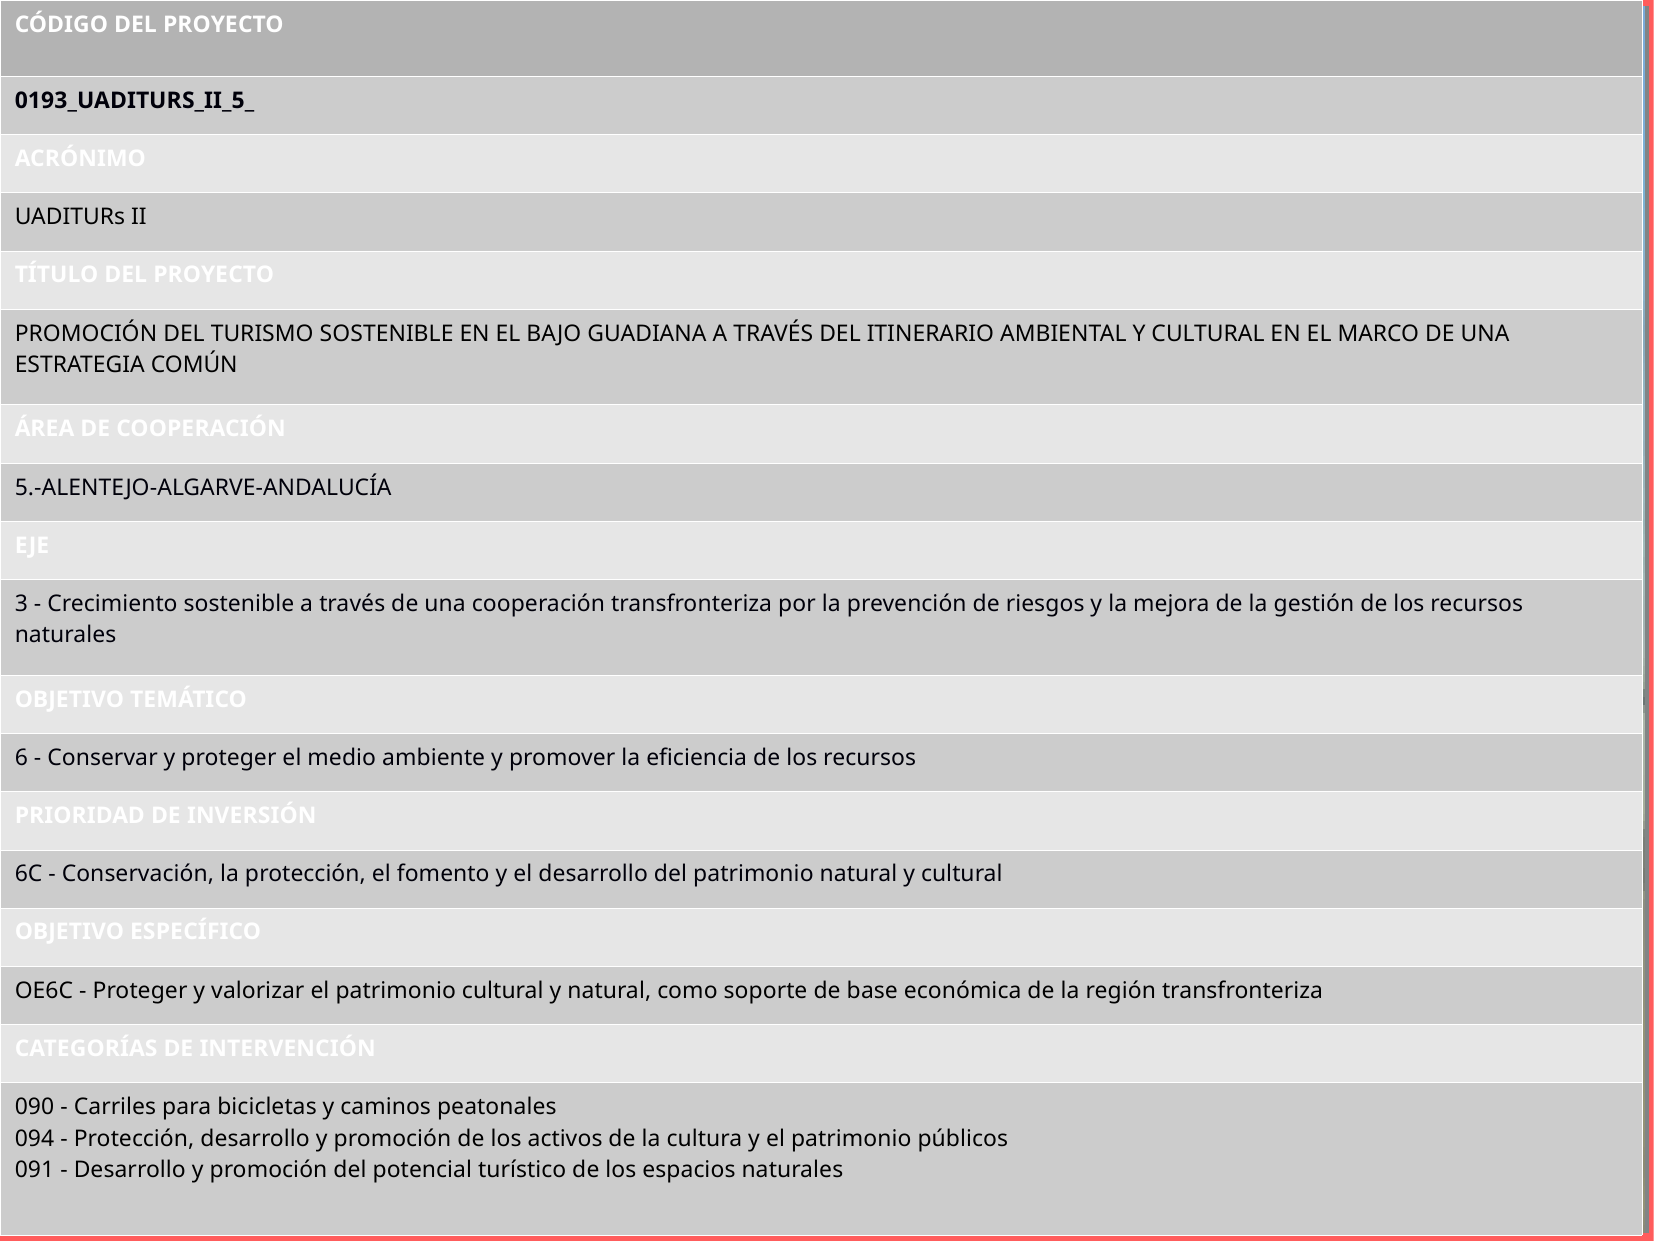

| CÓDIGO DEL PROYECTO |
| --- |
| 0193\_UADITURS\_II\_5\_ |
| ACRÓNIMO |
| UADITURs II |
| TÍTULO DEL PROYECTO |
| PROMOCIÓN DEL TURISMO SOSTENIBLE EN EL BAJO GUADIANA A TRAVÉS DEL ITINERARIO AMBIENTAL Y CULTURAL EN EL MARCO DE UNA ESTRATEGIA COMÚN |
| ÁREA DE COOPERACIÓN |
| 5.-ALENTEJO-ALGARVE-ANDALUCÍA |
| EJE |
| 3 - Crecimiento sostenible a través de una cooperación transfronteriza por la prevención de riesgos y la mejora de la gestión de los recursos naturales |
| OBJETIVO TEMÁTICO |
| 6 - Conservar y proteger el medio ambiente y promover la eficiencia de los recursos |
| PRIORIDAD DE INVERSIÓN |
| 6C - Conservación, la protección, el fomento y el desarrollo del patrimonio natural y cultural |
| OBJETIVO ESPECÍFICO |
| OE6C - Proteger y valorizar el patrimonio cultural y natural, como soporte de base económica de la región transfronteriza |
| CATEGORÍAS DE INTERVENCIÓN |
| 090 - Carriles para bicicletas y caminos peatonales 094 - Protección, desarrollo y promoción de los activos de la cultura y el patrimonio públicos 091 - Desarrollo y promoción del potencial turístico de los espacios naturales |
#